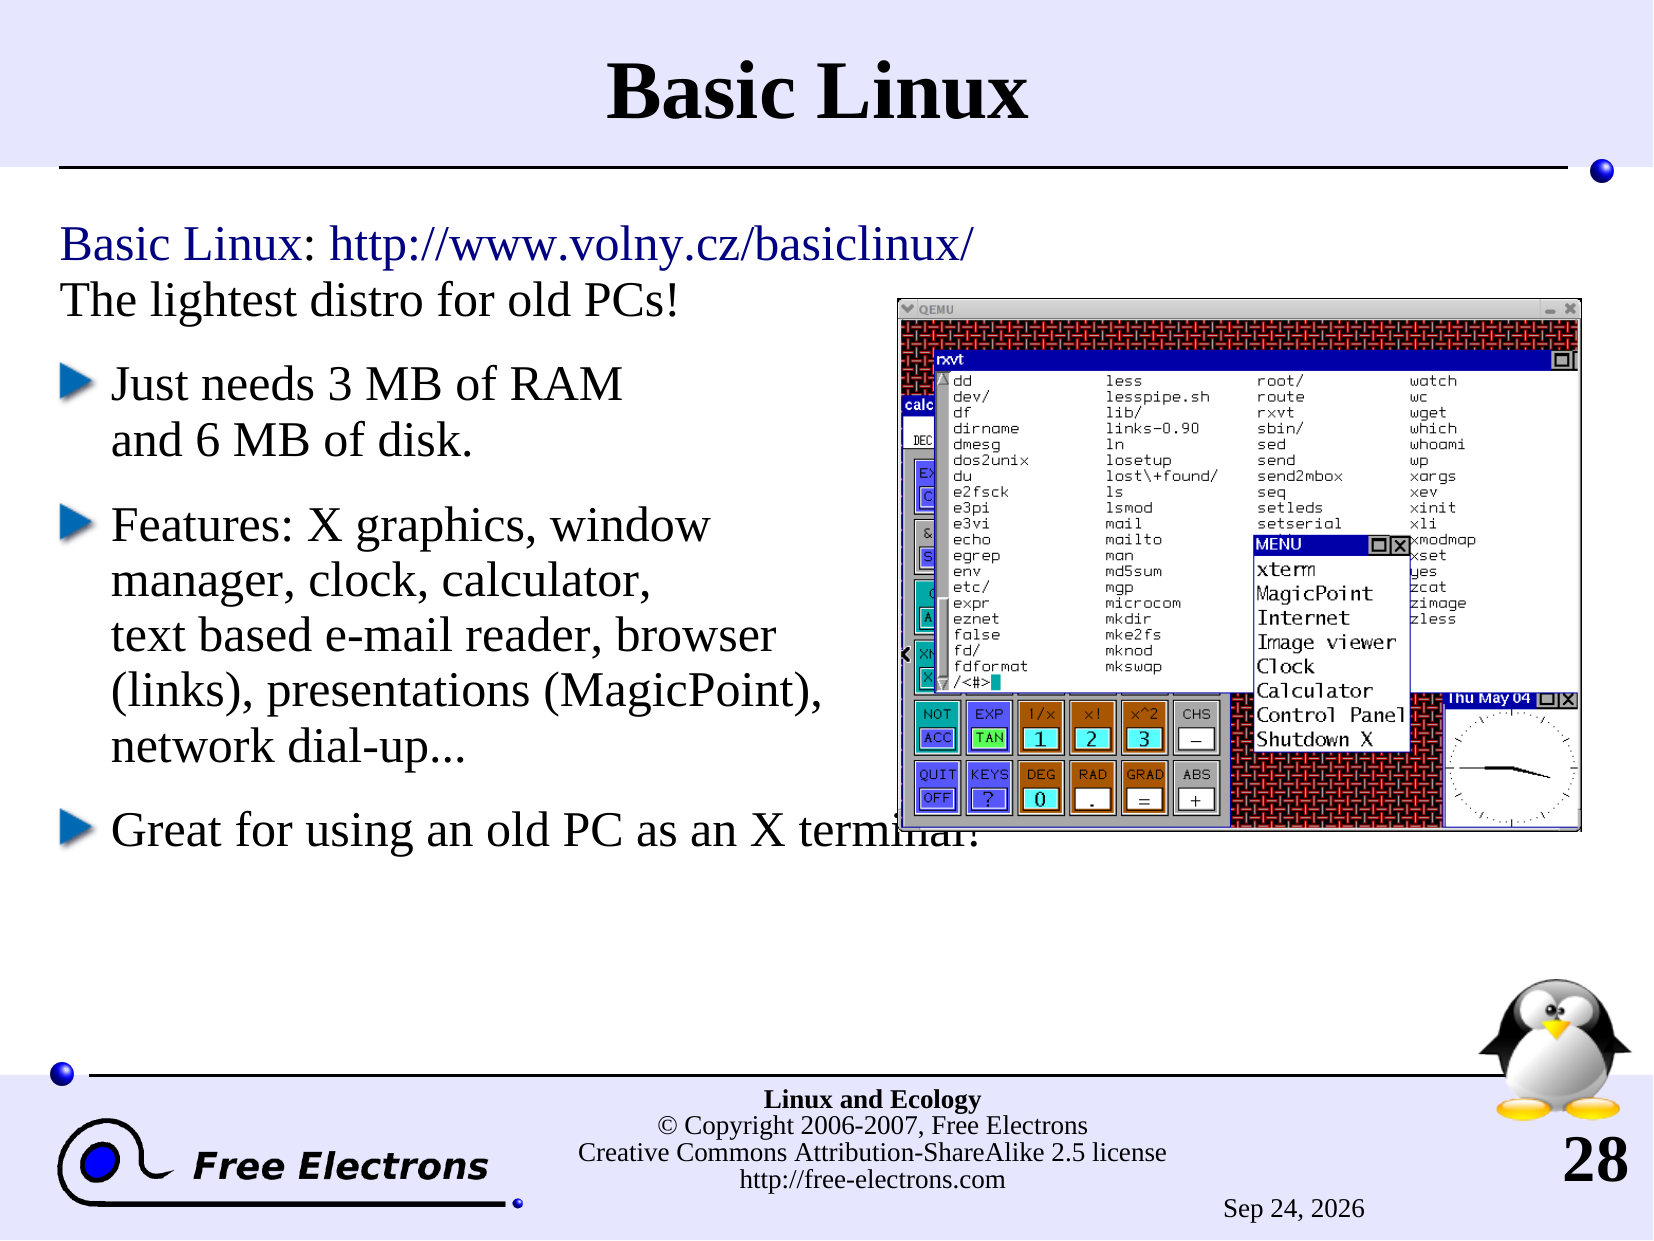

# Basic Linux
Basic Linux: http://www.volny.cz/basiclinux/
The lightest distro for old PCs!
Just needs 3 MB of RAM
and 6 MB of disk.
Features: X graphics, window
manager, clock, calculator,
text based e-mail reader, browser
(links), presentations (MagicPoint),
network dial-up...
Great for using an old PC as an X terminal!